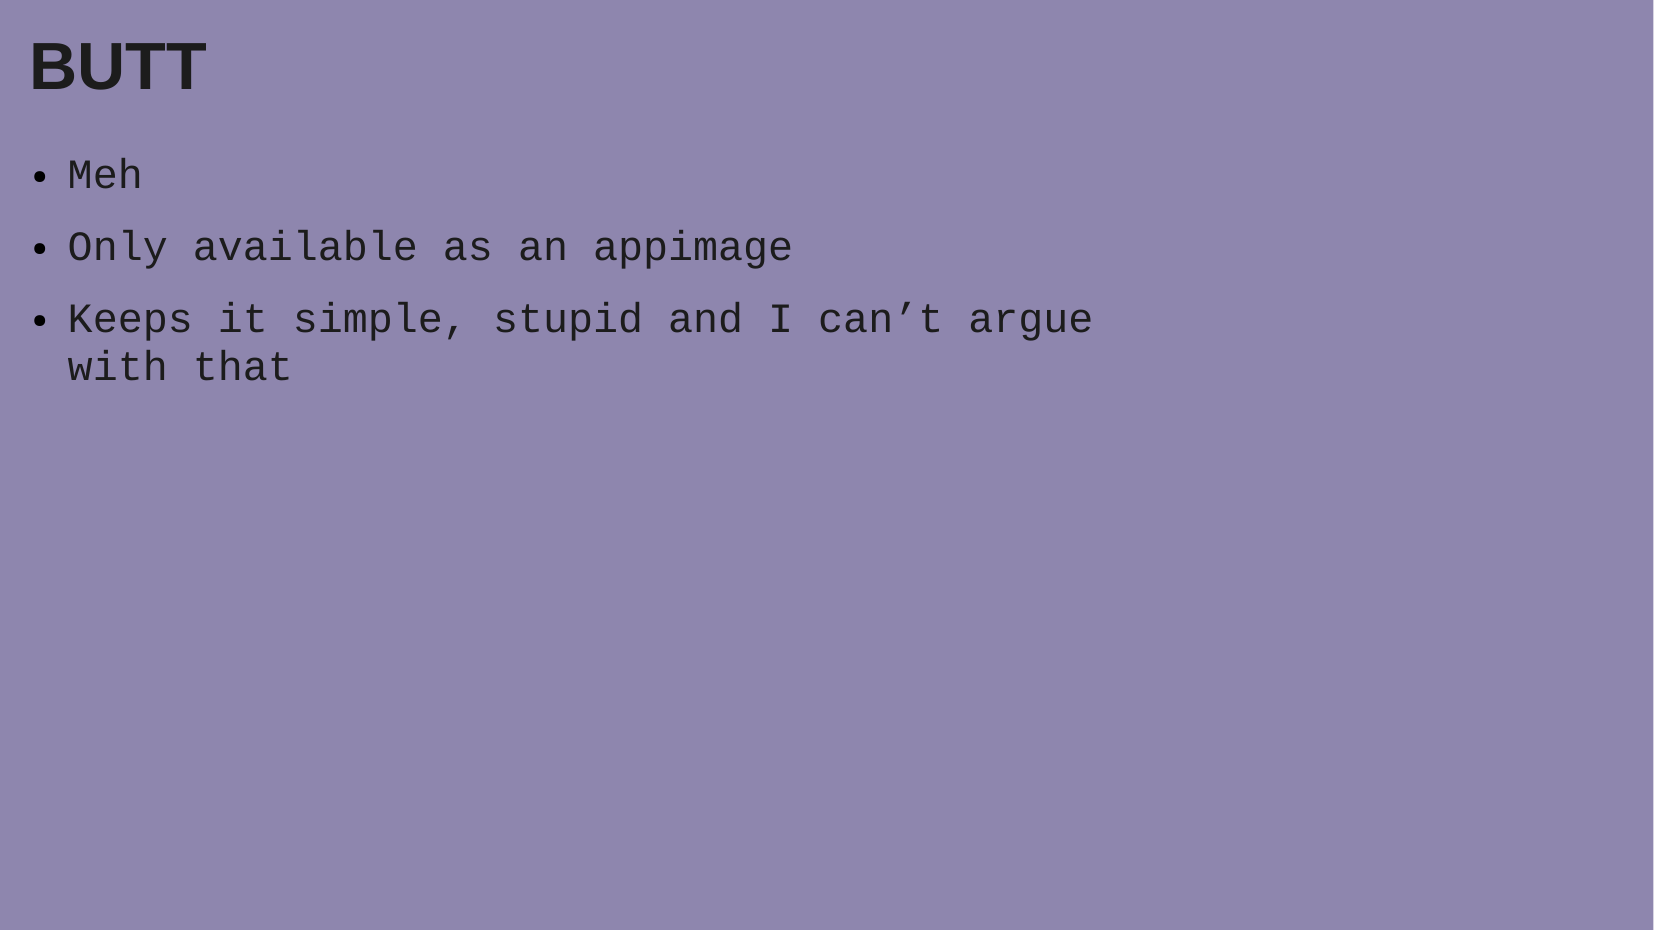

# BUTT
Meh
Only available as an appimage
Keeps it simple, stupid and I can’t argue with that